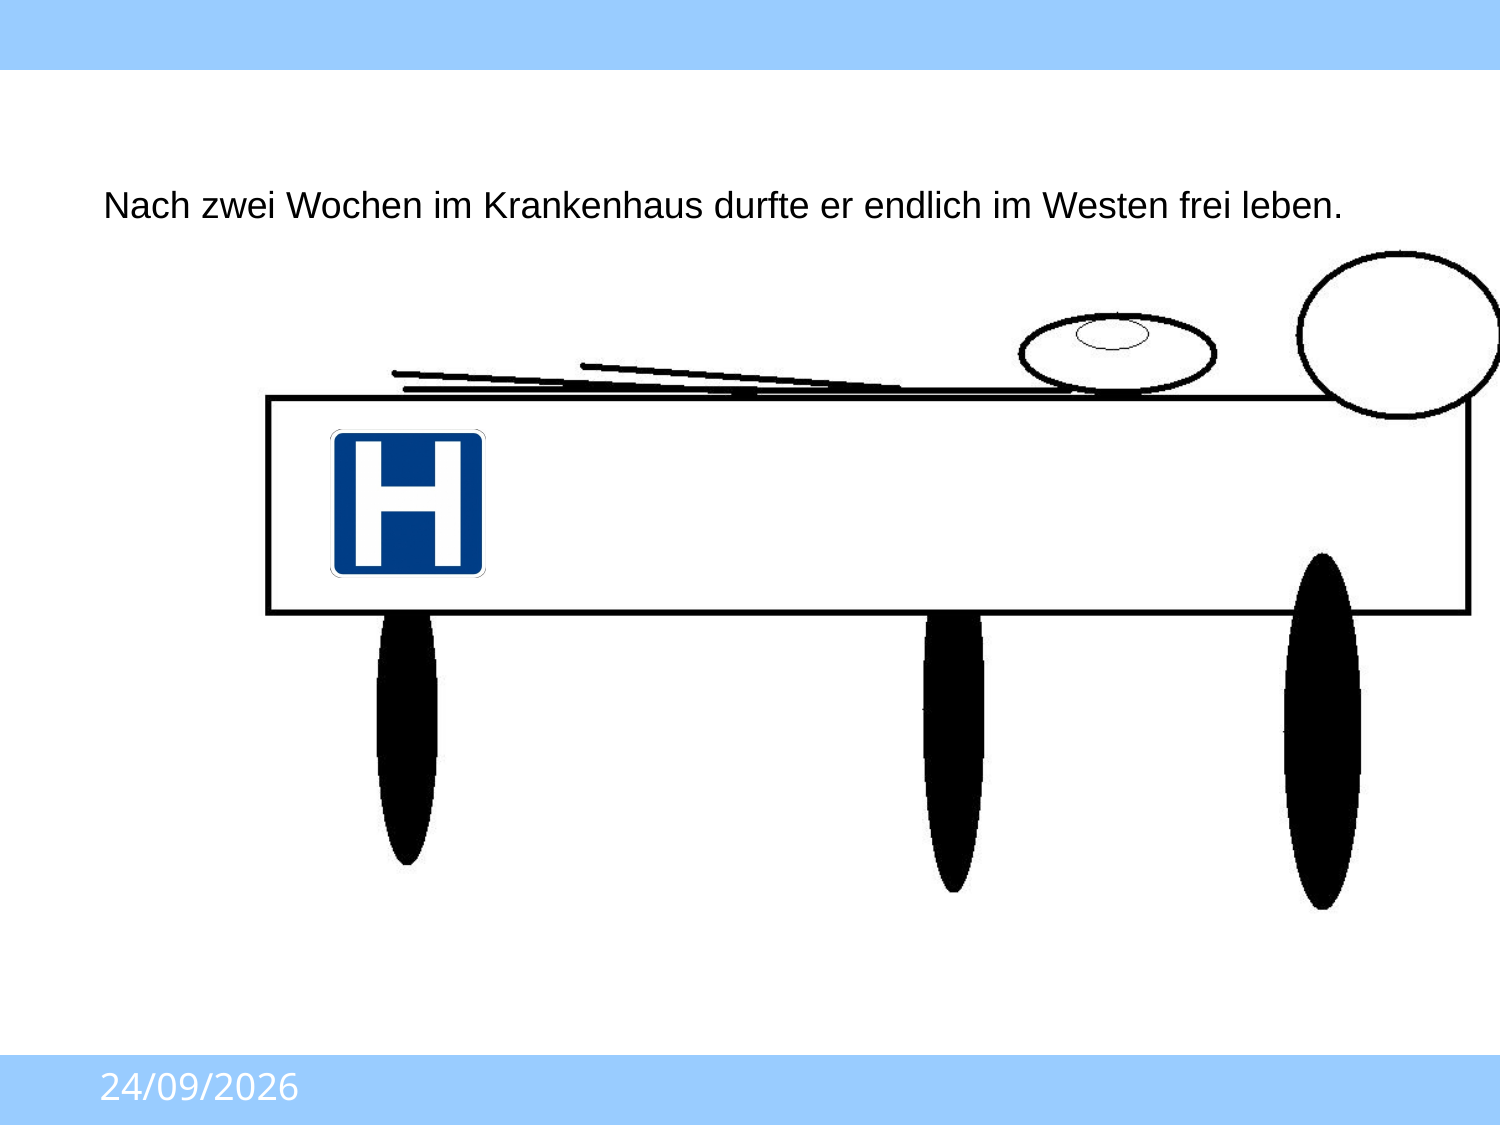

Nach zwei Wochen im Krankenhaus durfte er endlich im Westen frei leben.